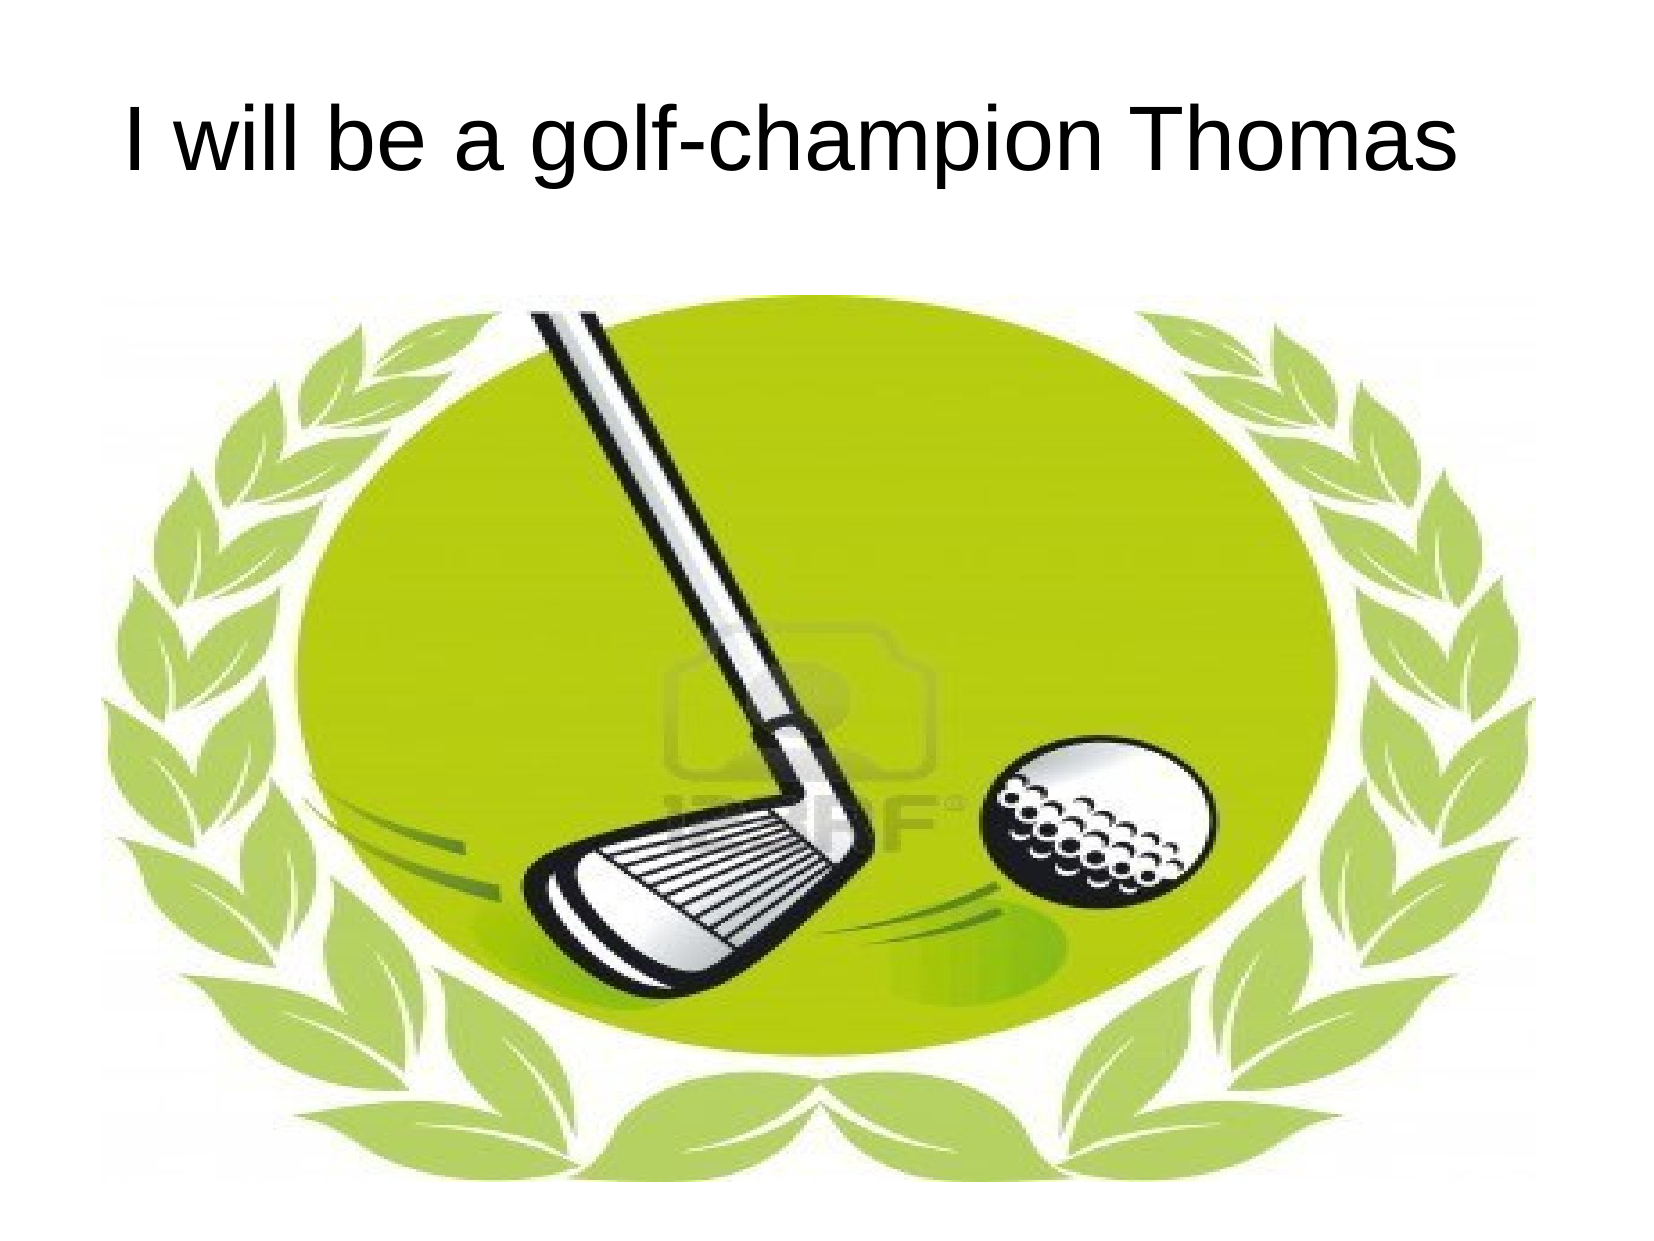

I will be a golf-champion Thomas
#